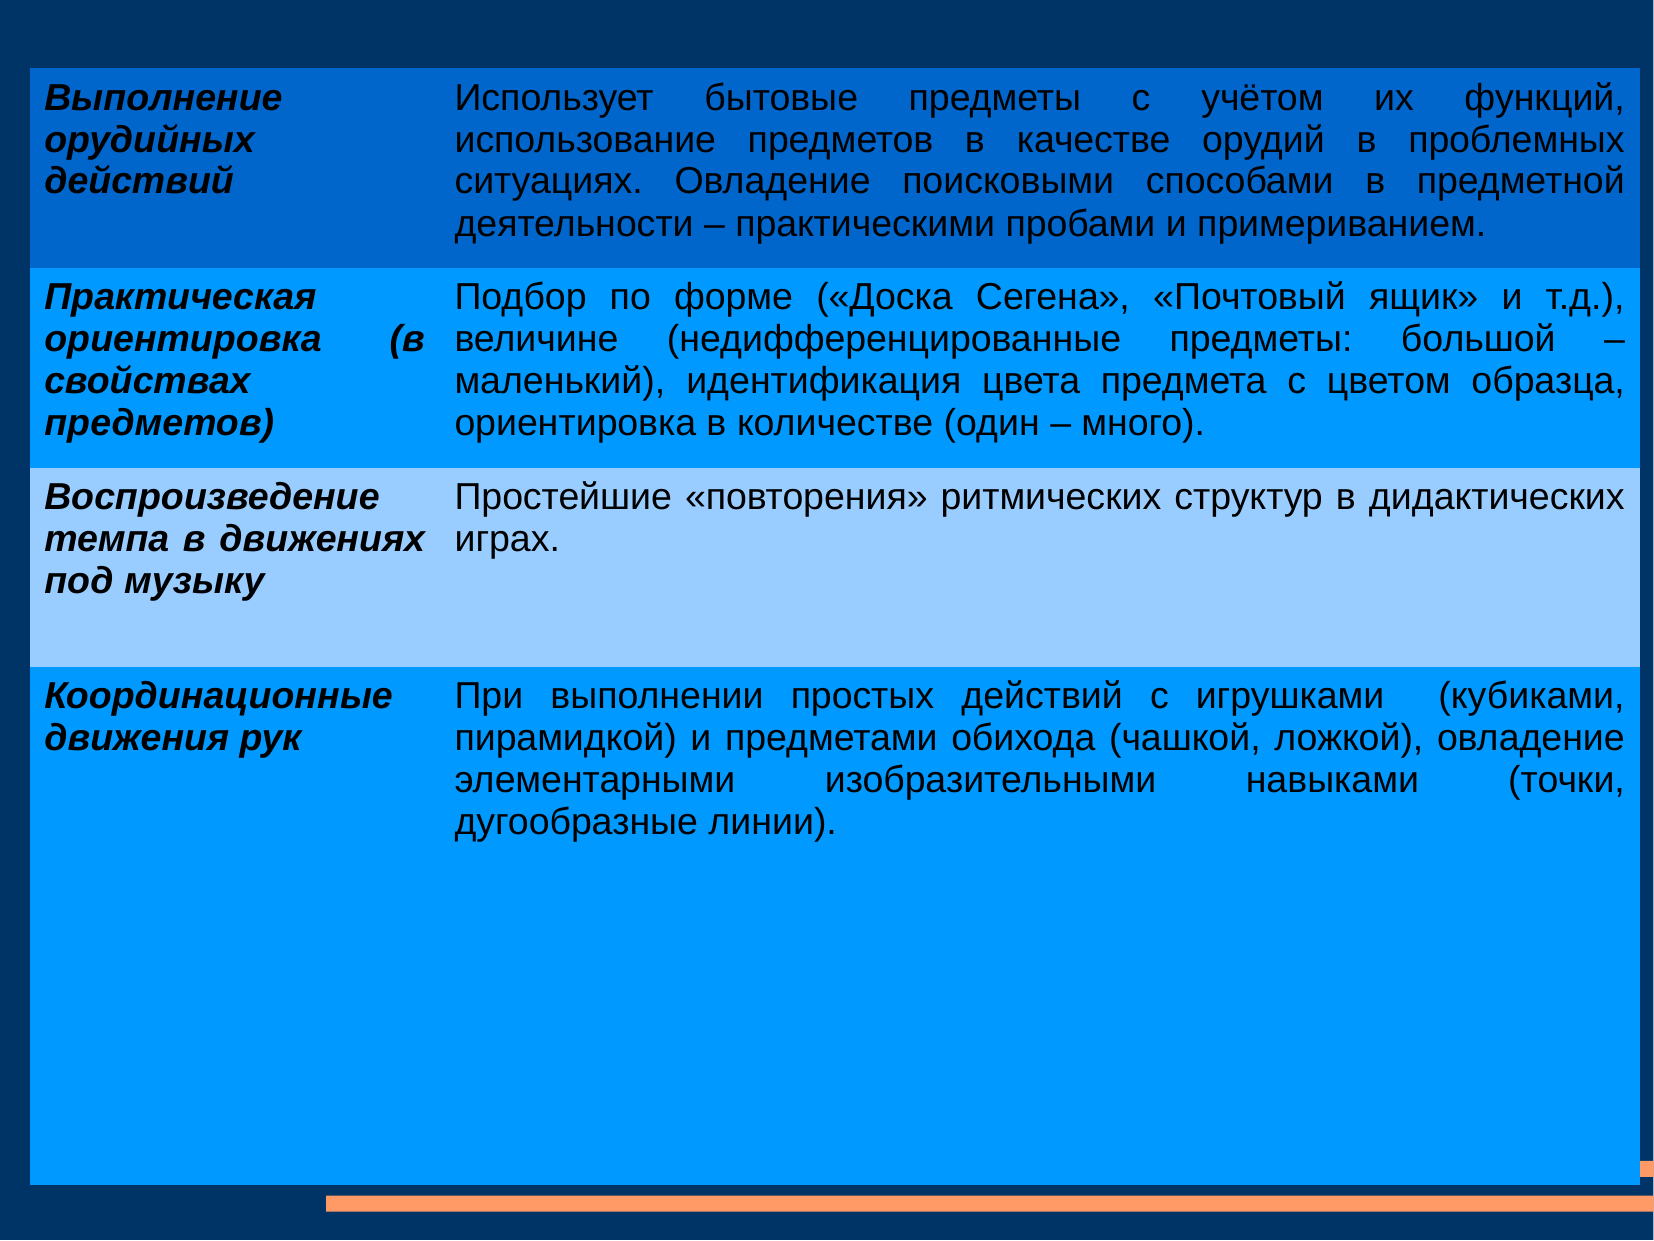

| Выполнение орудийных действий | Использует бытовые предметы с учётом их функций, использование предметов в качестве орудий в проблемных ситуациях. Овладение поисковыми способами в предметной деятельности – практическими пробами и примериванием. |
| --- | --- |
| Практическая ориентировка (в свойствах предметов) | Подбор по форме («Доска Сегена», «Почтовый ящик» и т.д.), величине (недифференцированные предметы: большой – маленький), идентификация цвета предмета с цветом образца, ориентировка в количестве (один – много). |
| Воспроизведение темпа в движениях под музыку | Простейшие «повторения» ритмических структур в дидактических играх. |
| Координационные движения рук | При выполнении простых действий с игрушками (кубиками, пирамидкой) и предметами обихода (чашкой, ложкой), овладение элементарными изобразительными навыками (точки, дугообразные линии). |